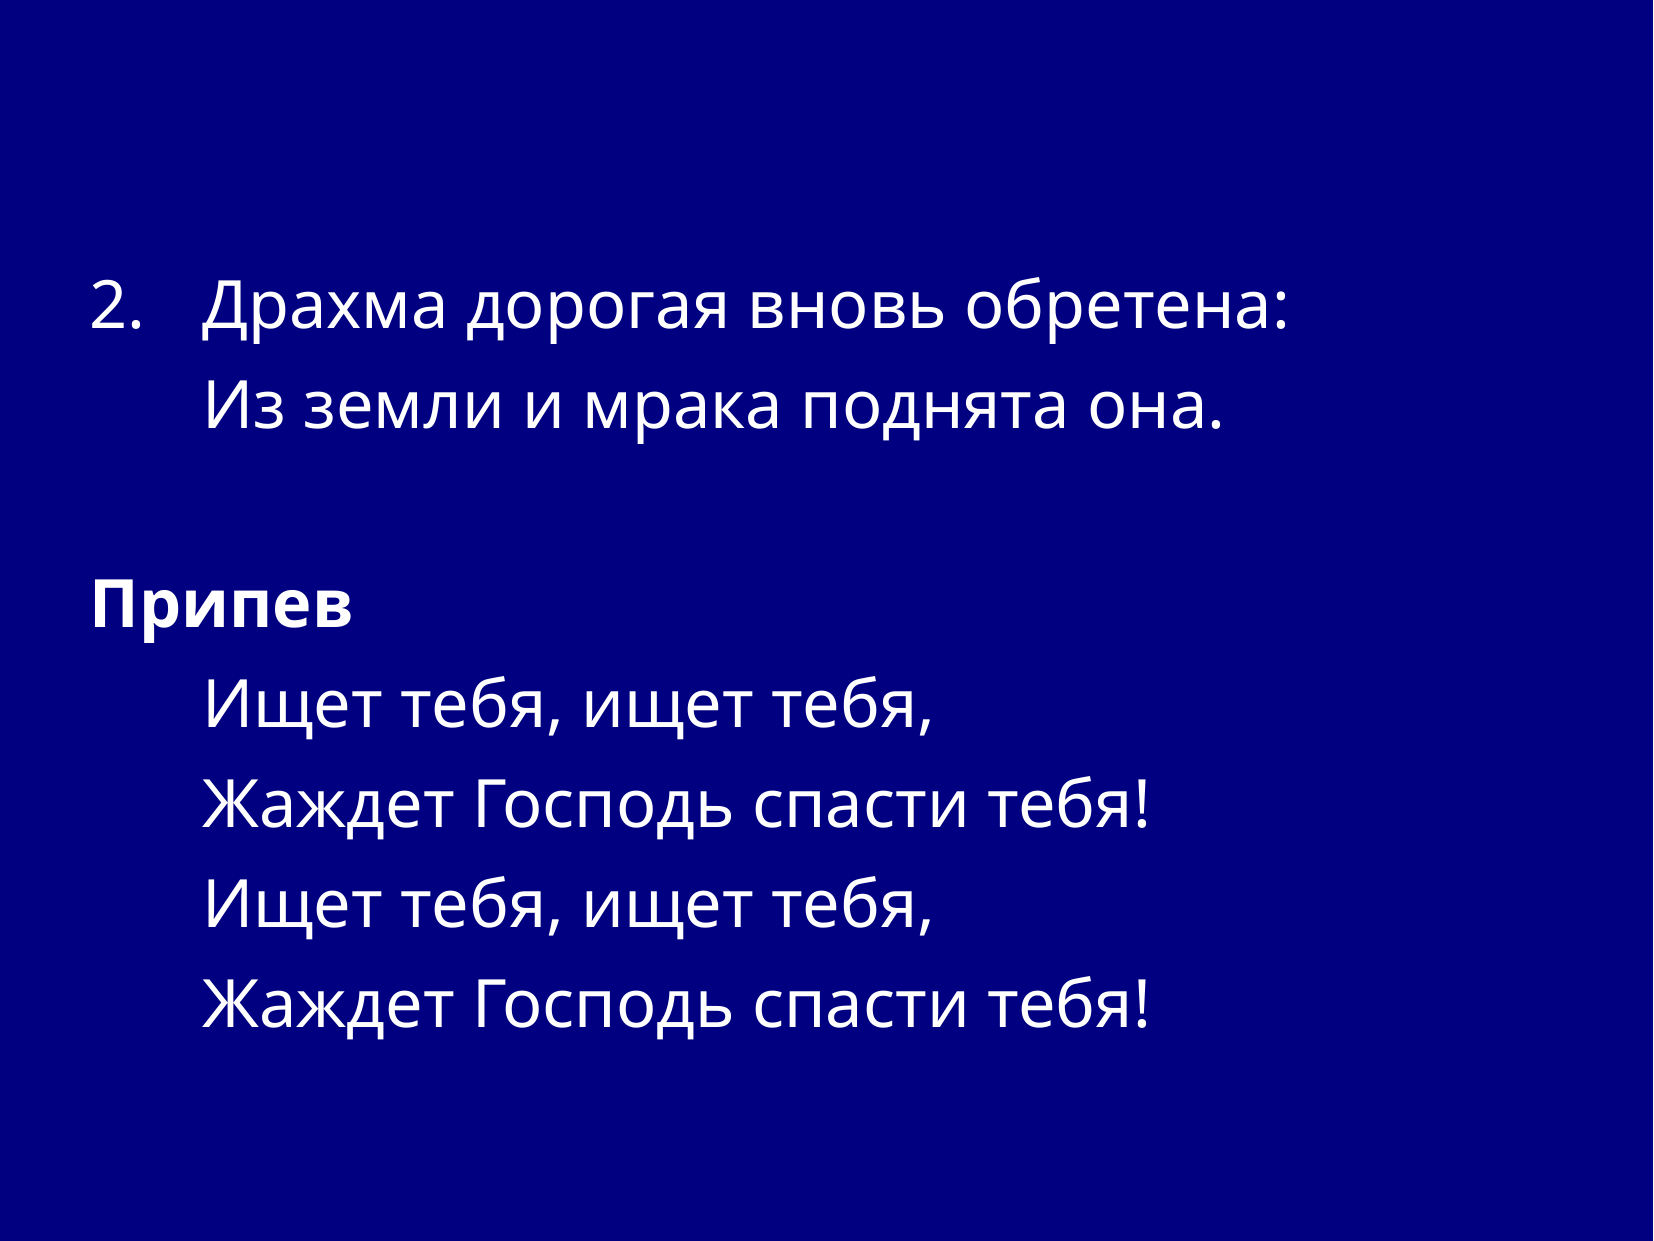

2.	Драхма дорогая вновь обретена:
	Из земли и мрака поднята она.
Припев
	Ищет тебя, ищет тебя,
	Жаждет Господь спасти тебя!
	Ищет тебя, ищет тебя,
	Жаждет Господь спасти тебя!